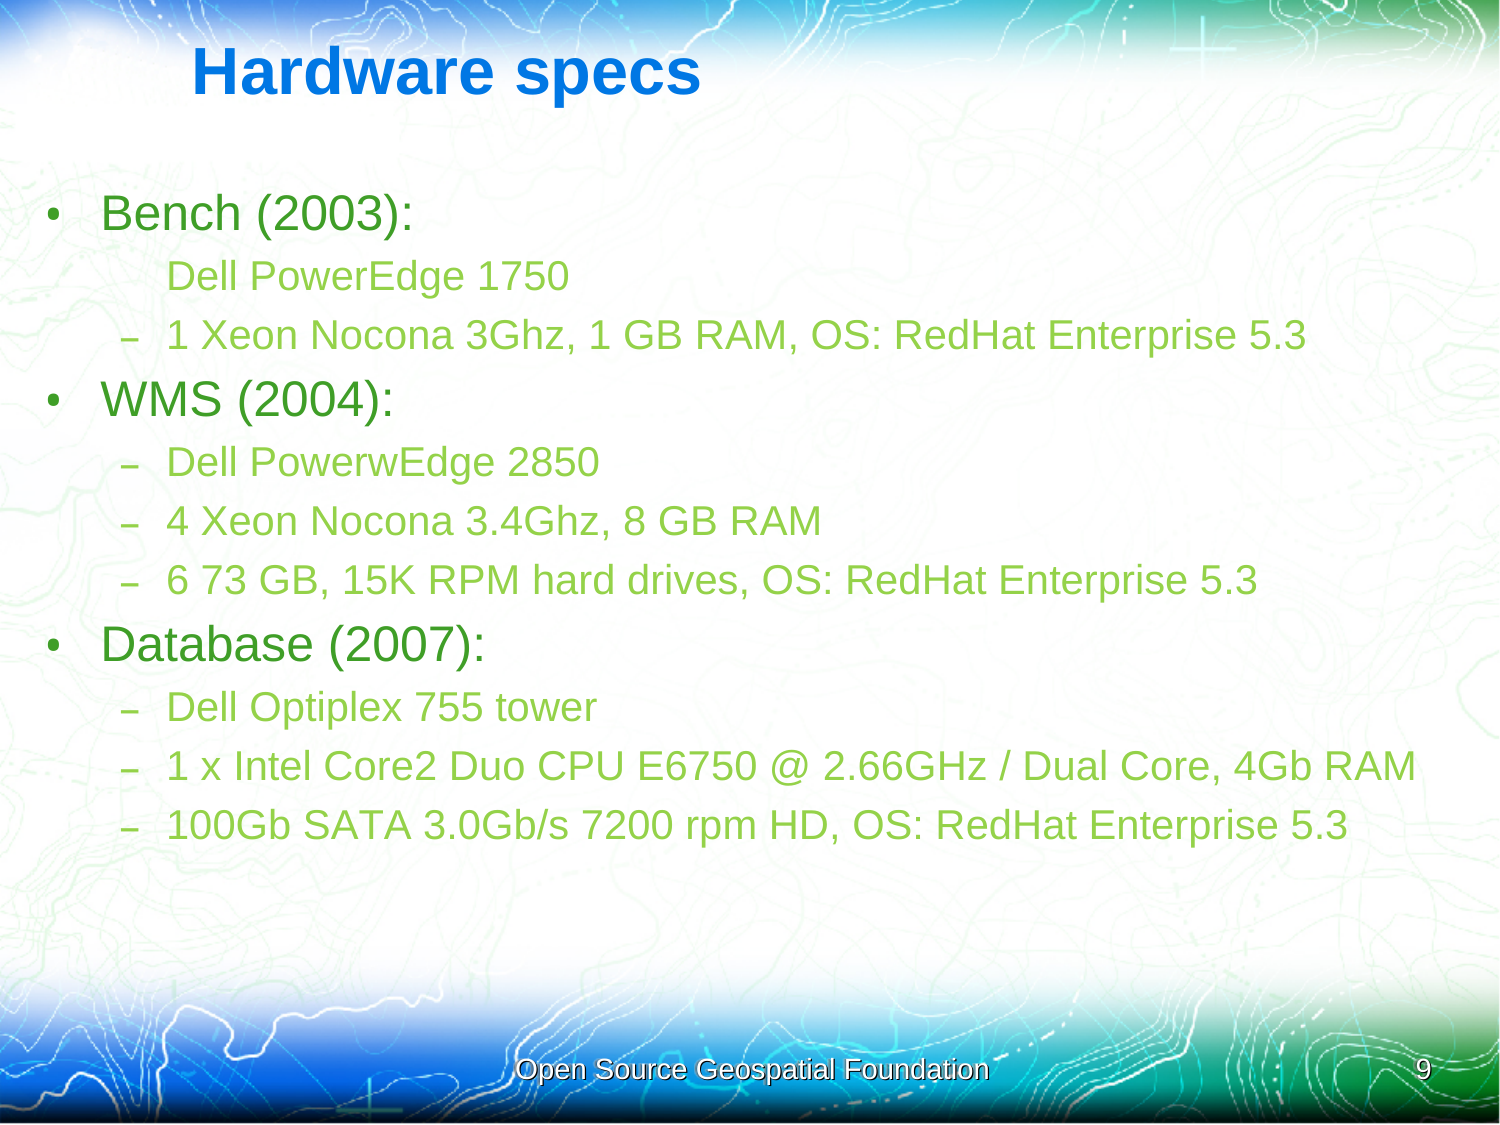

# Hardware specs
Bench (2003):
Dell PowerEdge 1750
1 Xeon Nocona 3Ghz, 1 GB RAM, OS: RedHat Enterprise 5.3
WMS (2004):
Dell PowerwEdge 2850
4 Xeon Nocona 3.4Ghz, 8 GB RAM
6 73 GB, 15K RPM hard drives, OS: RedHat Enterprise 5.3
Database (2007):
Dell Optiplex 755 tower
1 x Intel Core2 Duo CPU E6750 @ 2.66GHz / Dual Core, 4Gb RAM
100Gb SATA 3.0Gb/s 7200 rpm HD, OS: RedHat Enterprise 5.3
Open Source Geospatial Foundation
9